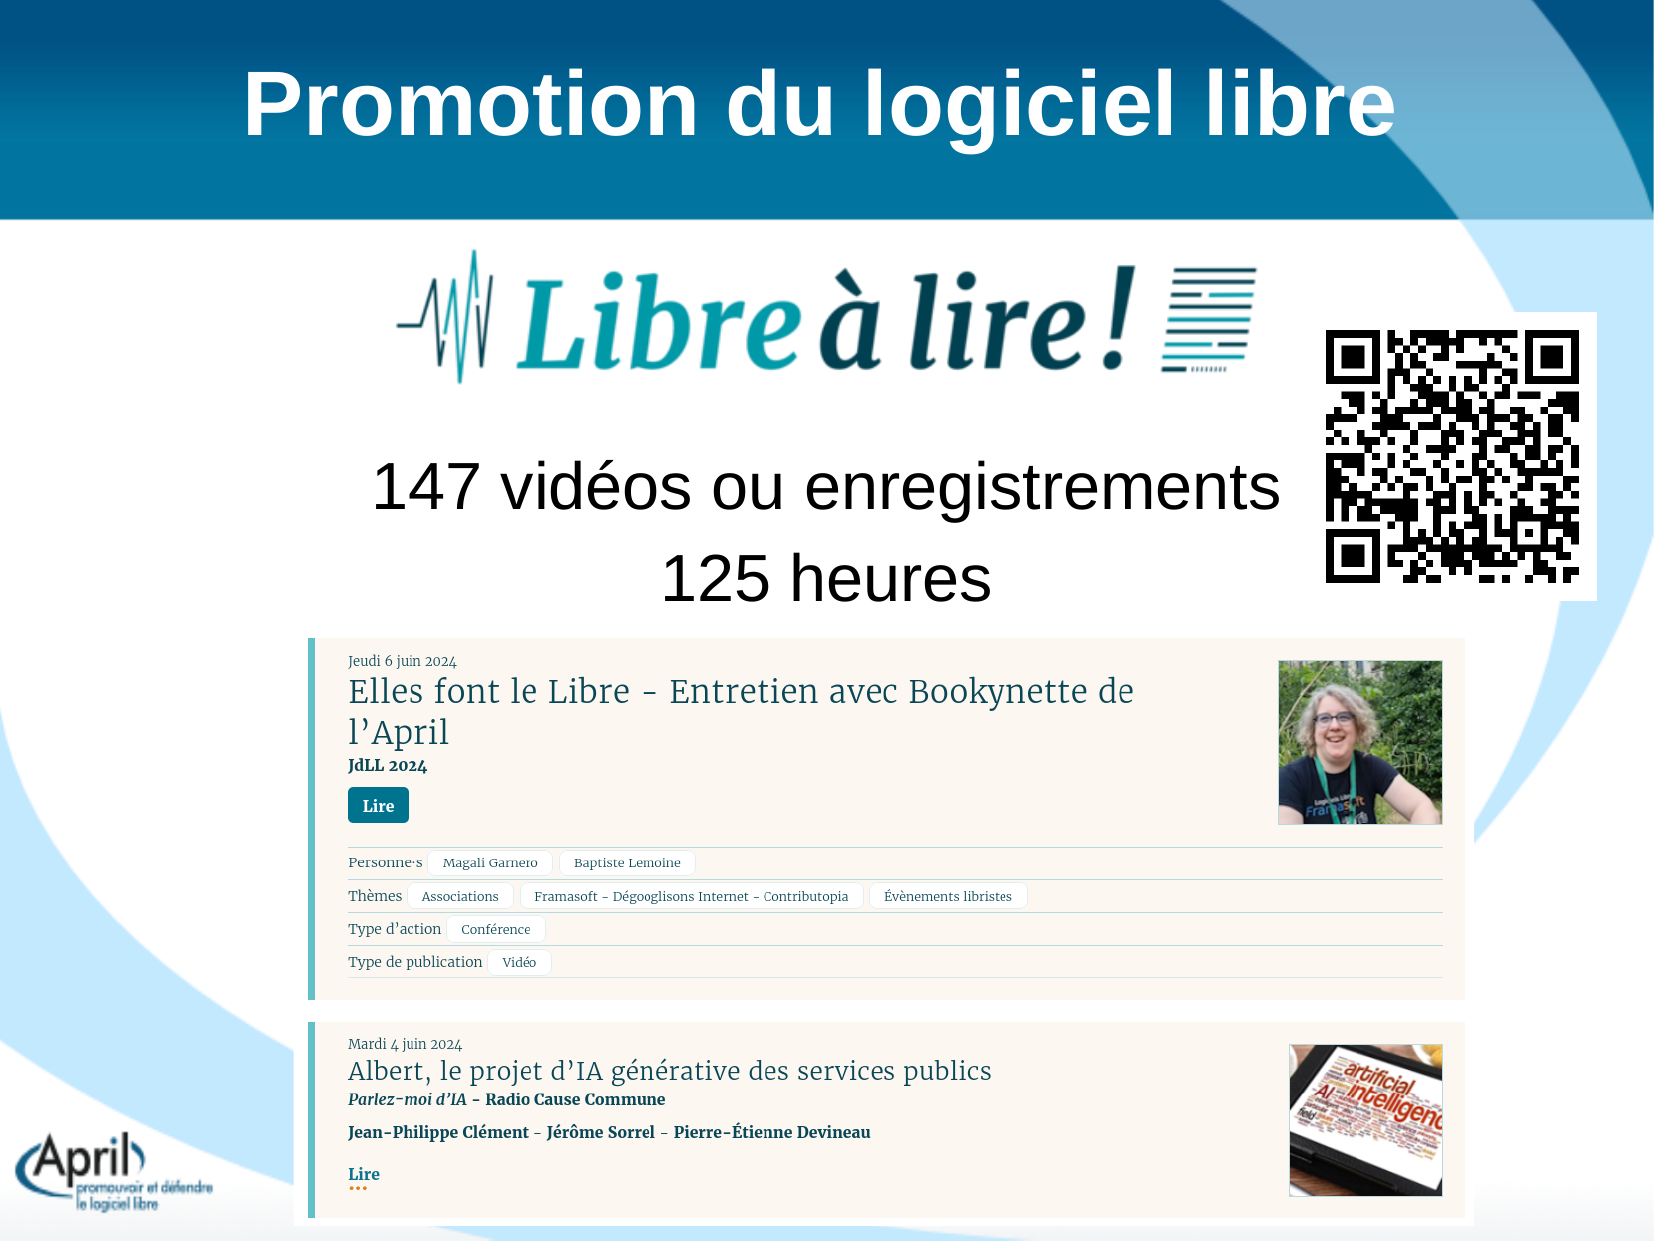

# Promotion du logiciel libre
147 vidéos ou enregistrements
125 heures